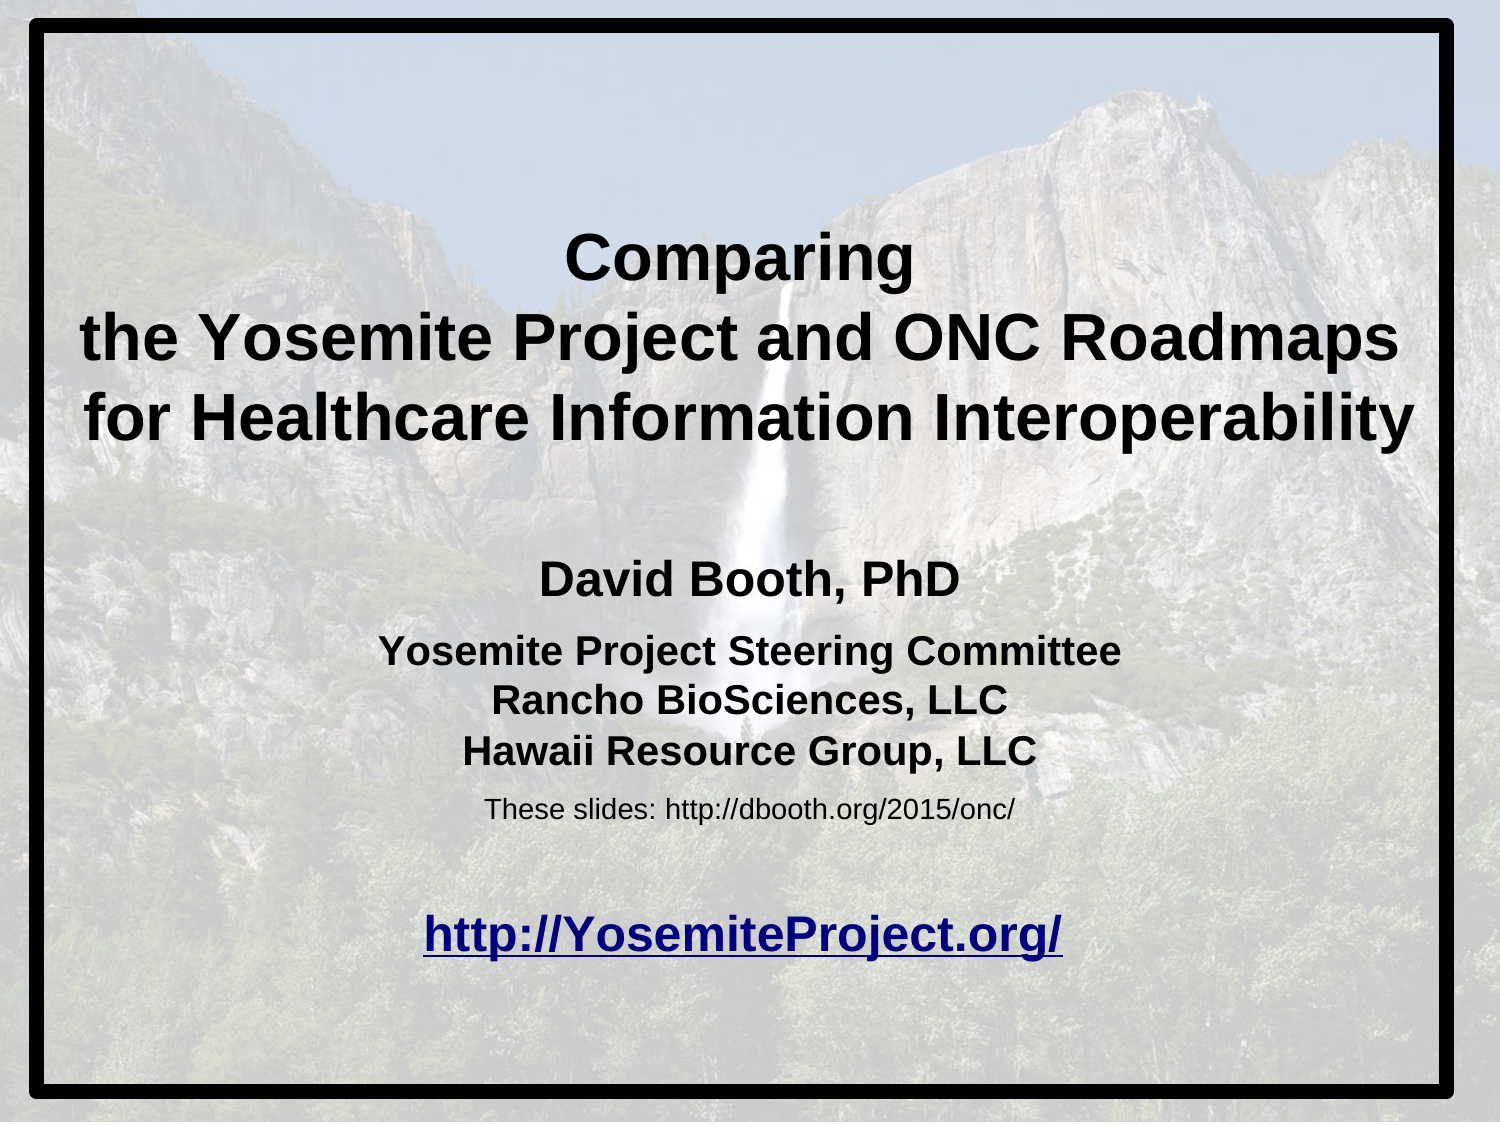

# Comparing the Yosemite Project and ONC Roadmaps for Healthcare Information Interoperability
David Booth, PhD
Yosemite Project Steering Committee
Rancho BioSciences, LLC
Hawaii Resource Group, LLC
These slides: http://dbooth.org/2015/onc/
http://YosemiteProject.org/